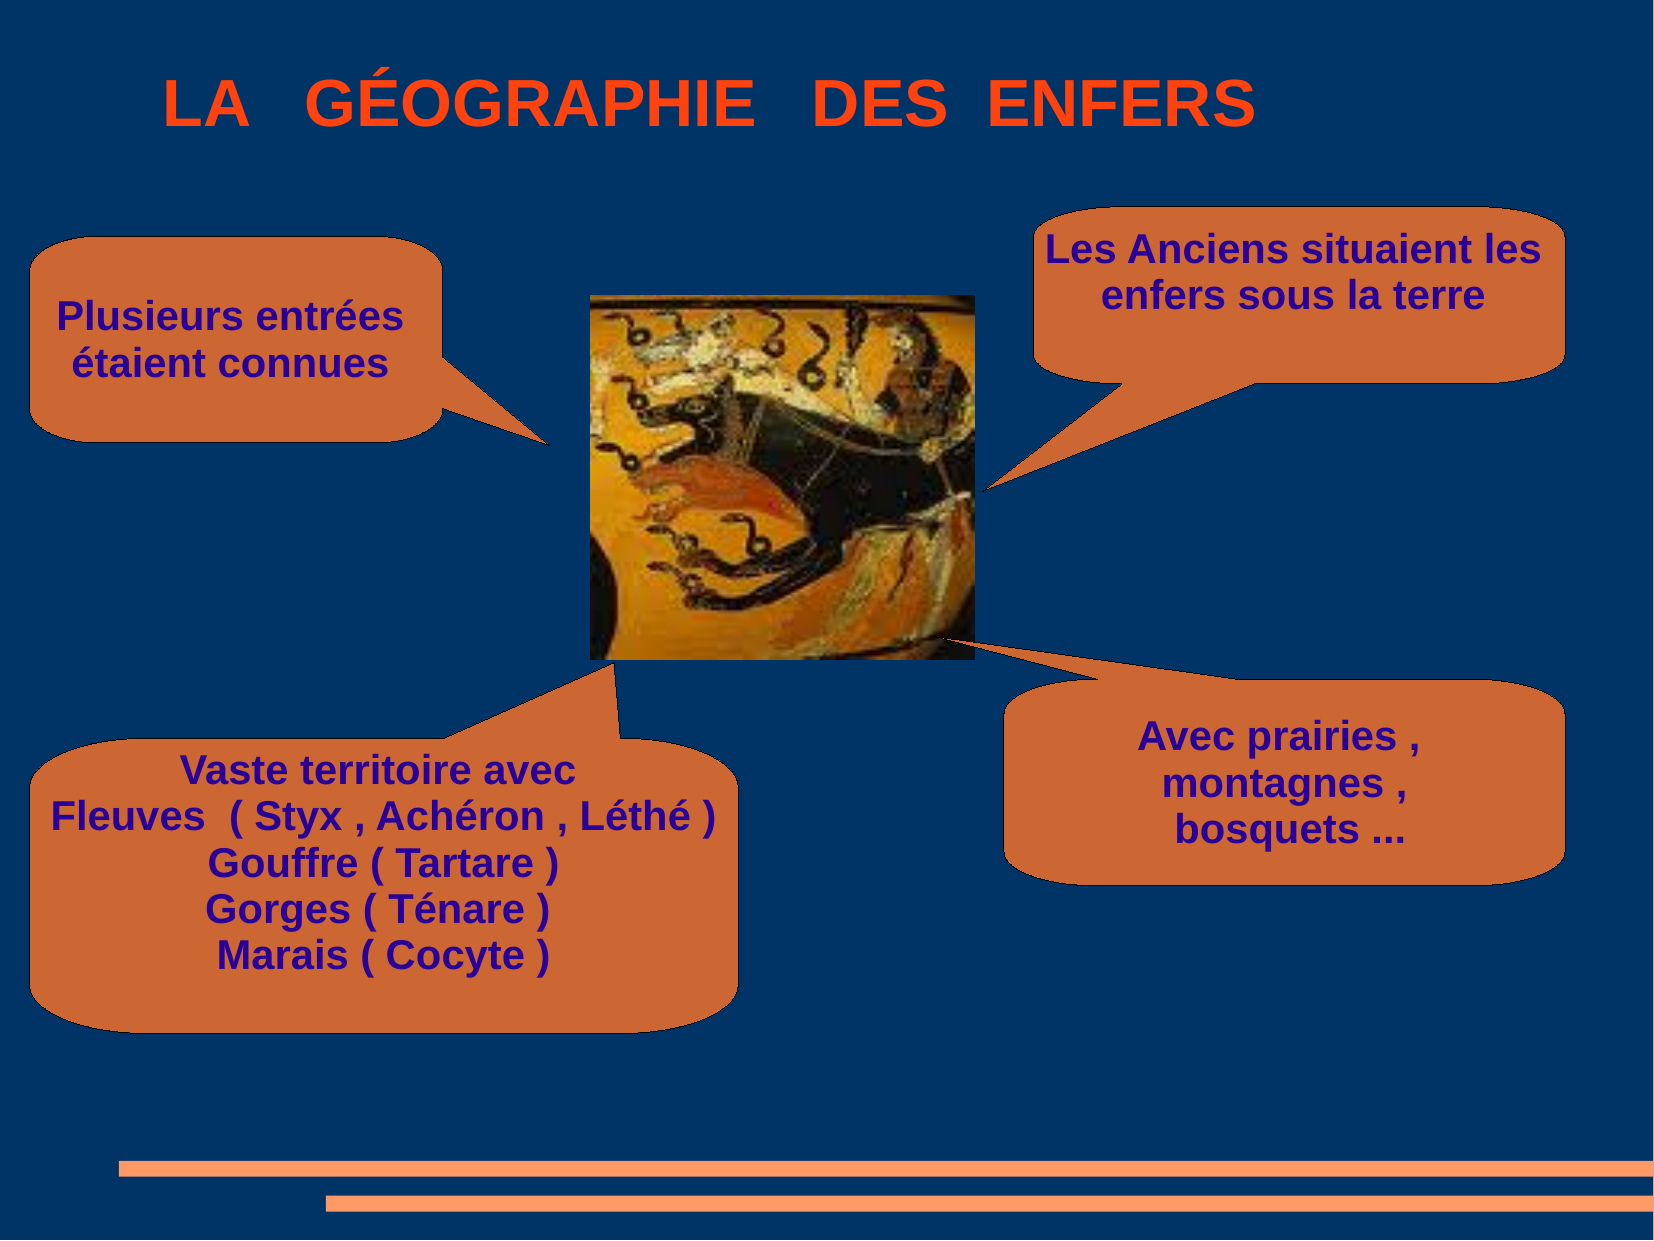

LA GÉOGRAPHIE DES ENFERS
Les Anciens situaient les
enfers sous la terre
Plusieurs entrées
étaient connues
Avec prairies ,
montagnes ,
 bosquets ...
Vaste territoire avec
Fleuves ( Styx , Achéron , Léthé )
Gouffre ( Tartare )
Gorges ( Ténare )
Marais ( Cocyte )